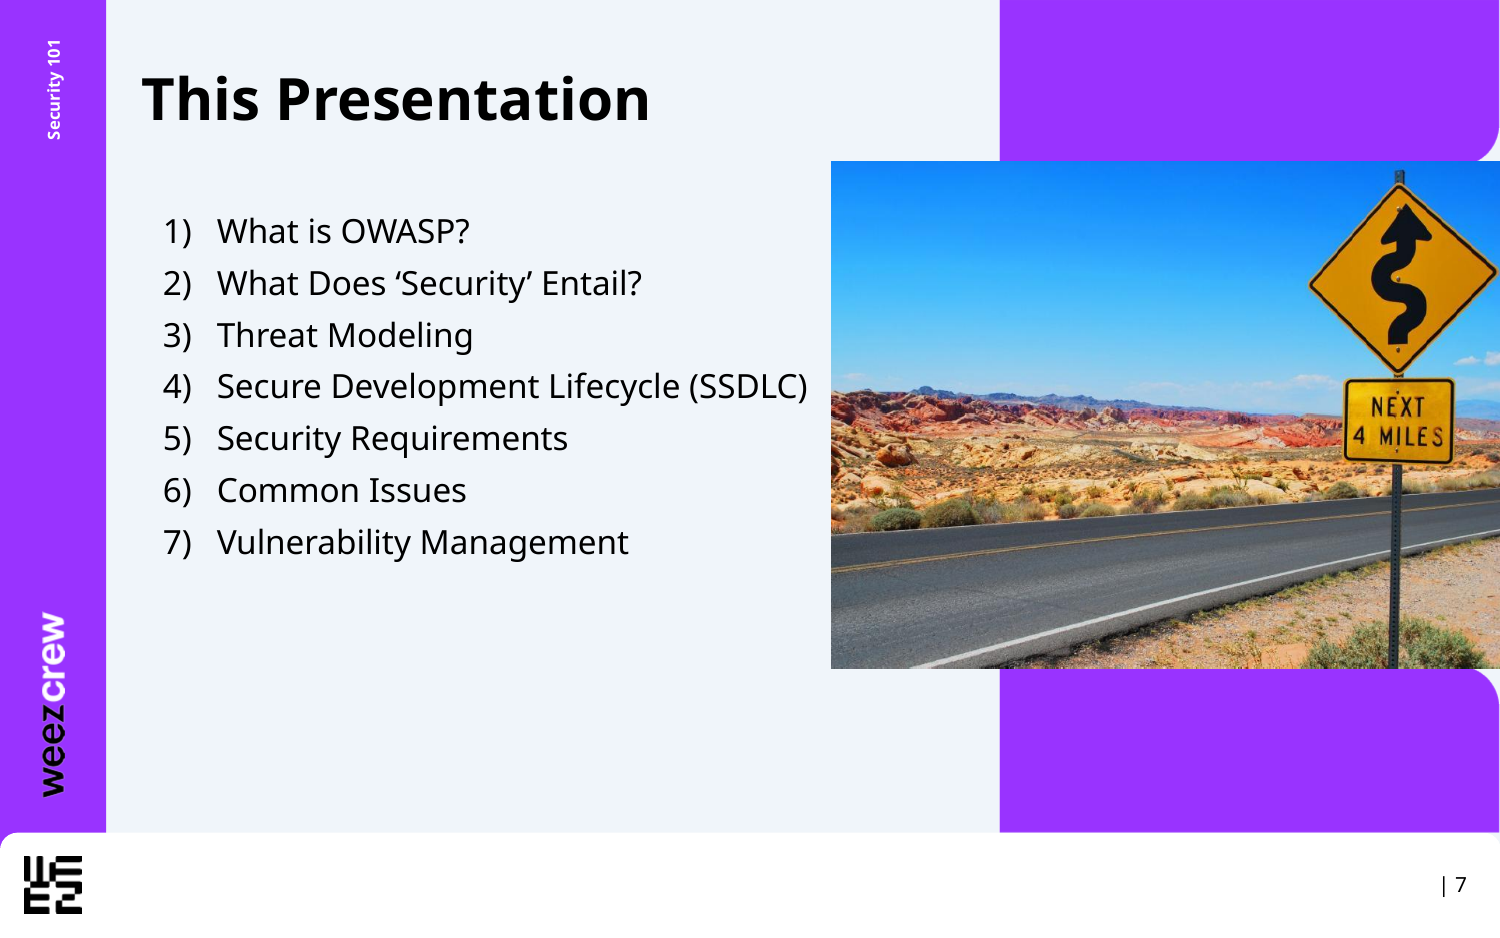

This Presentation
What is OWASP?
What Does ‘Security’ Entail?
Threat Modeling
Secure Development Lifecycle (SSDLC)
Security Requirements
Common Issues
Vulnerability Management
# Security 101